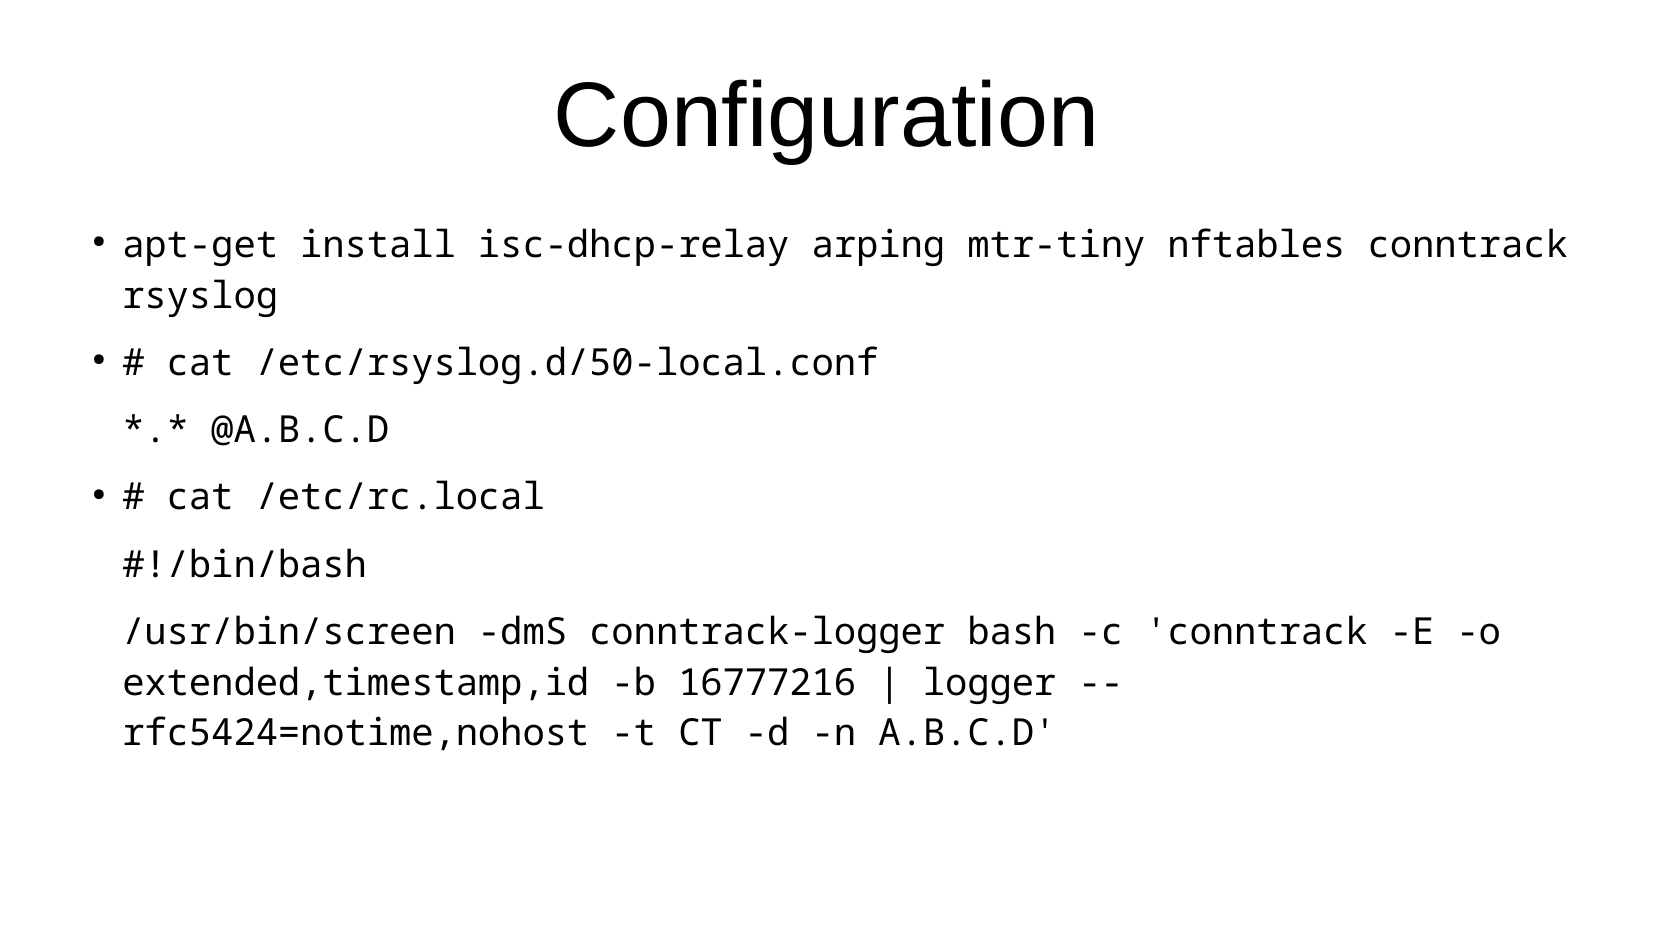

# Configuration
apt-get install isc-dhcp-relay arping mtr-tiny nftables conntrack rsyslog
# cat /etc/rsyslog.d/50-local.conf
*.* @A.B.C.D
# cat /etc/rc.local
#!/bin/bash
/usr/bin/screen -dmS conntrack-logger bash -c 'conntrack -E -o extended,timestamp,id -b 16777216 | logger --rfc5424=notime,nohost -t CT -d -n A.B.C.D'